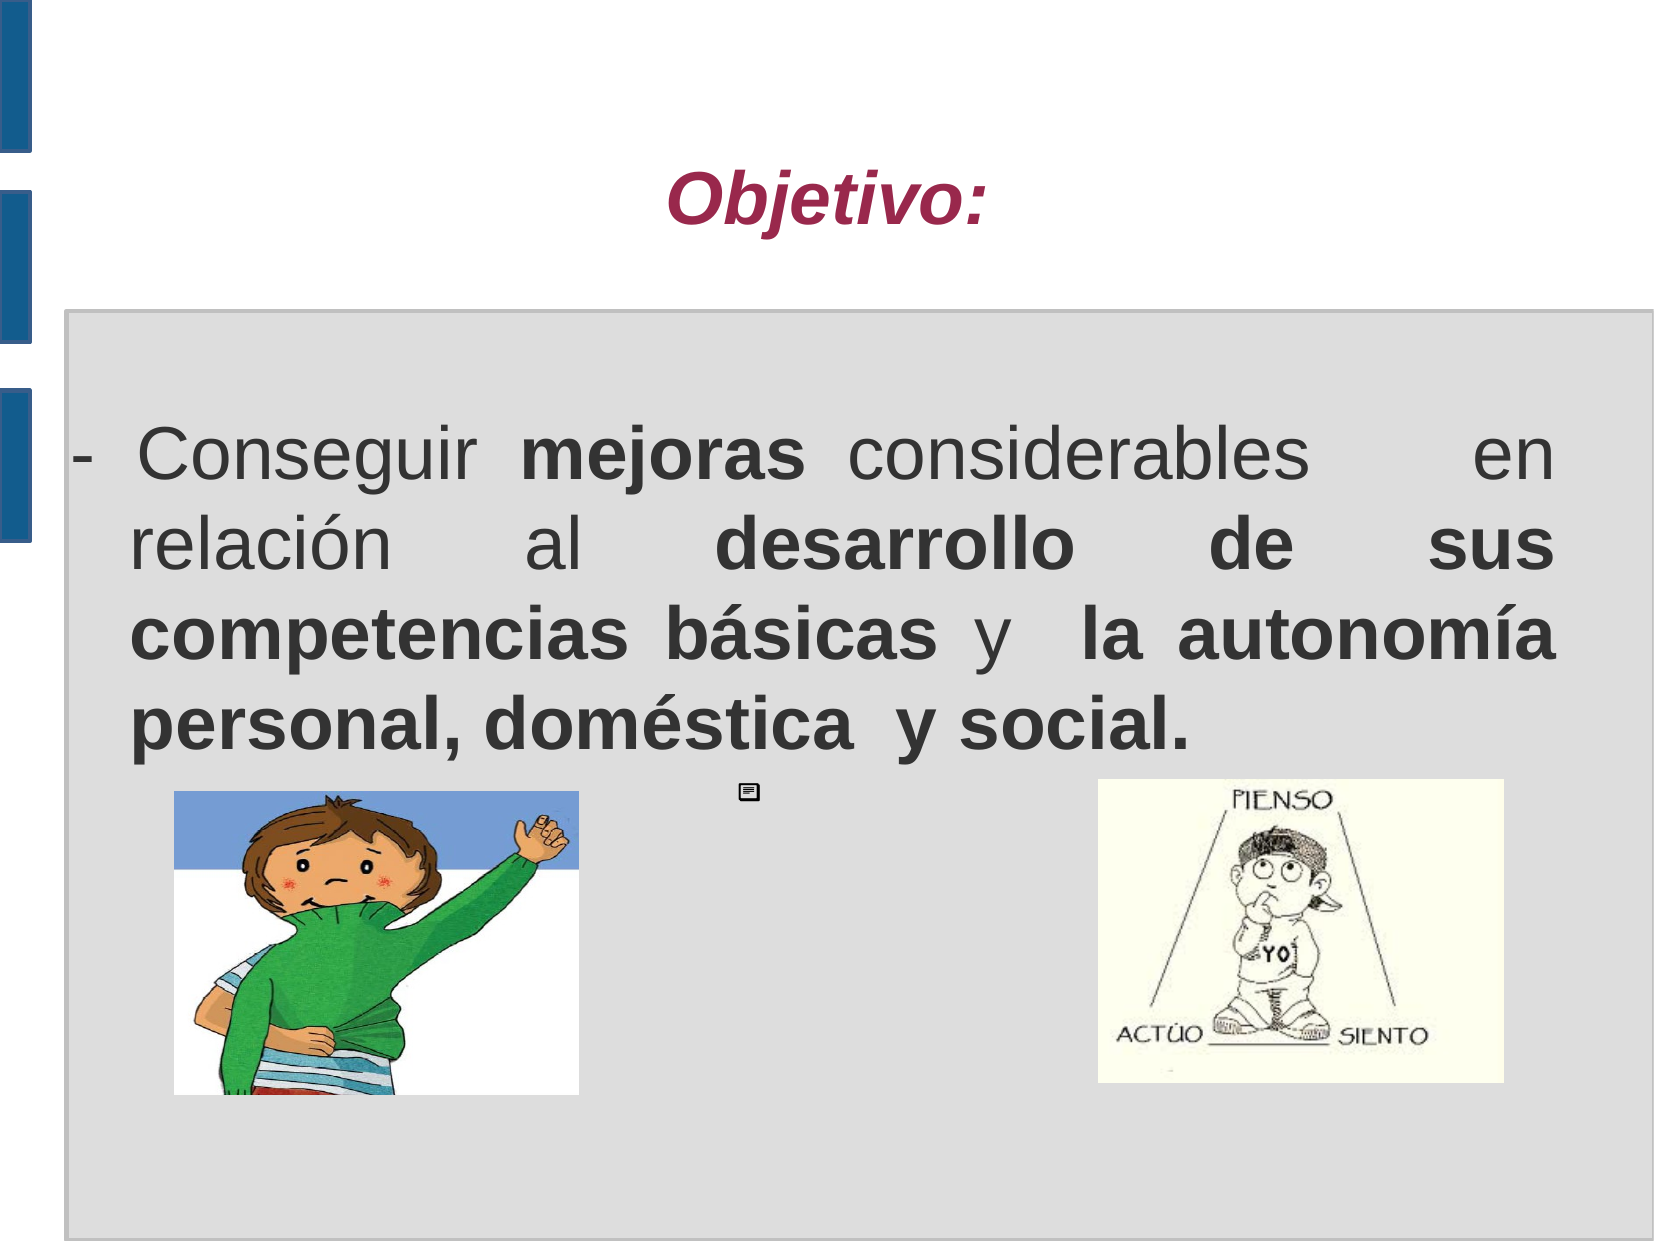

# Objetivo:
- Conseguir mejoras considerables en relación al desarrollo de sus competencias básicas y la autonomía personal, doméstica y social.